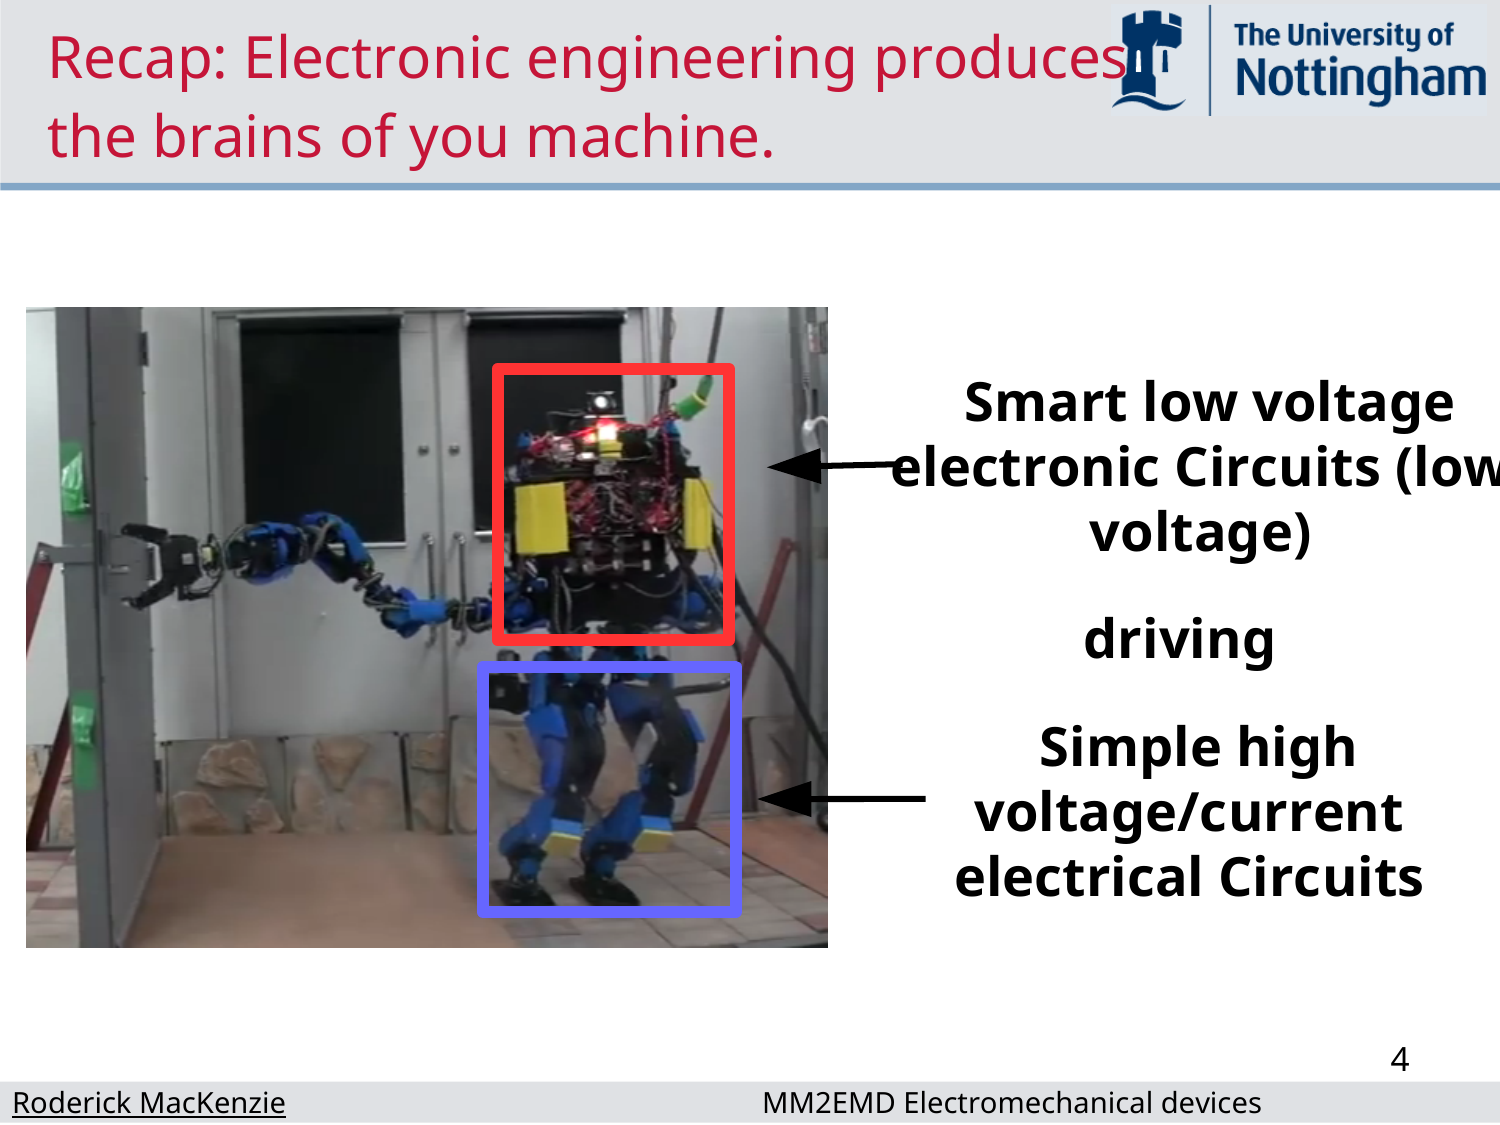

# Recap: Electronic engineering produces the brains of you machine.
Smart low voltage electronic Circuits (low voltage)
driving
Simple high voltage/current electrical Circuits
Richard Greenhill